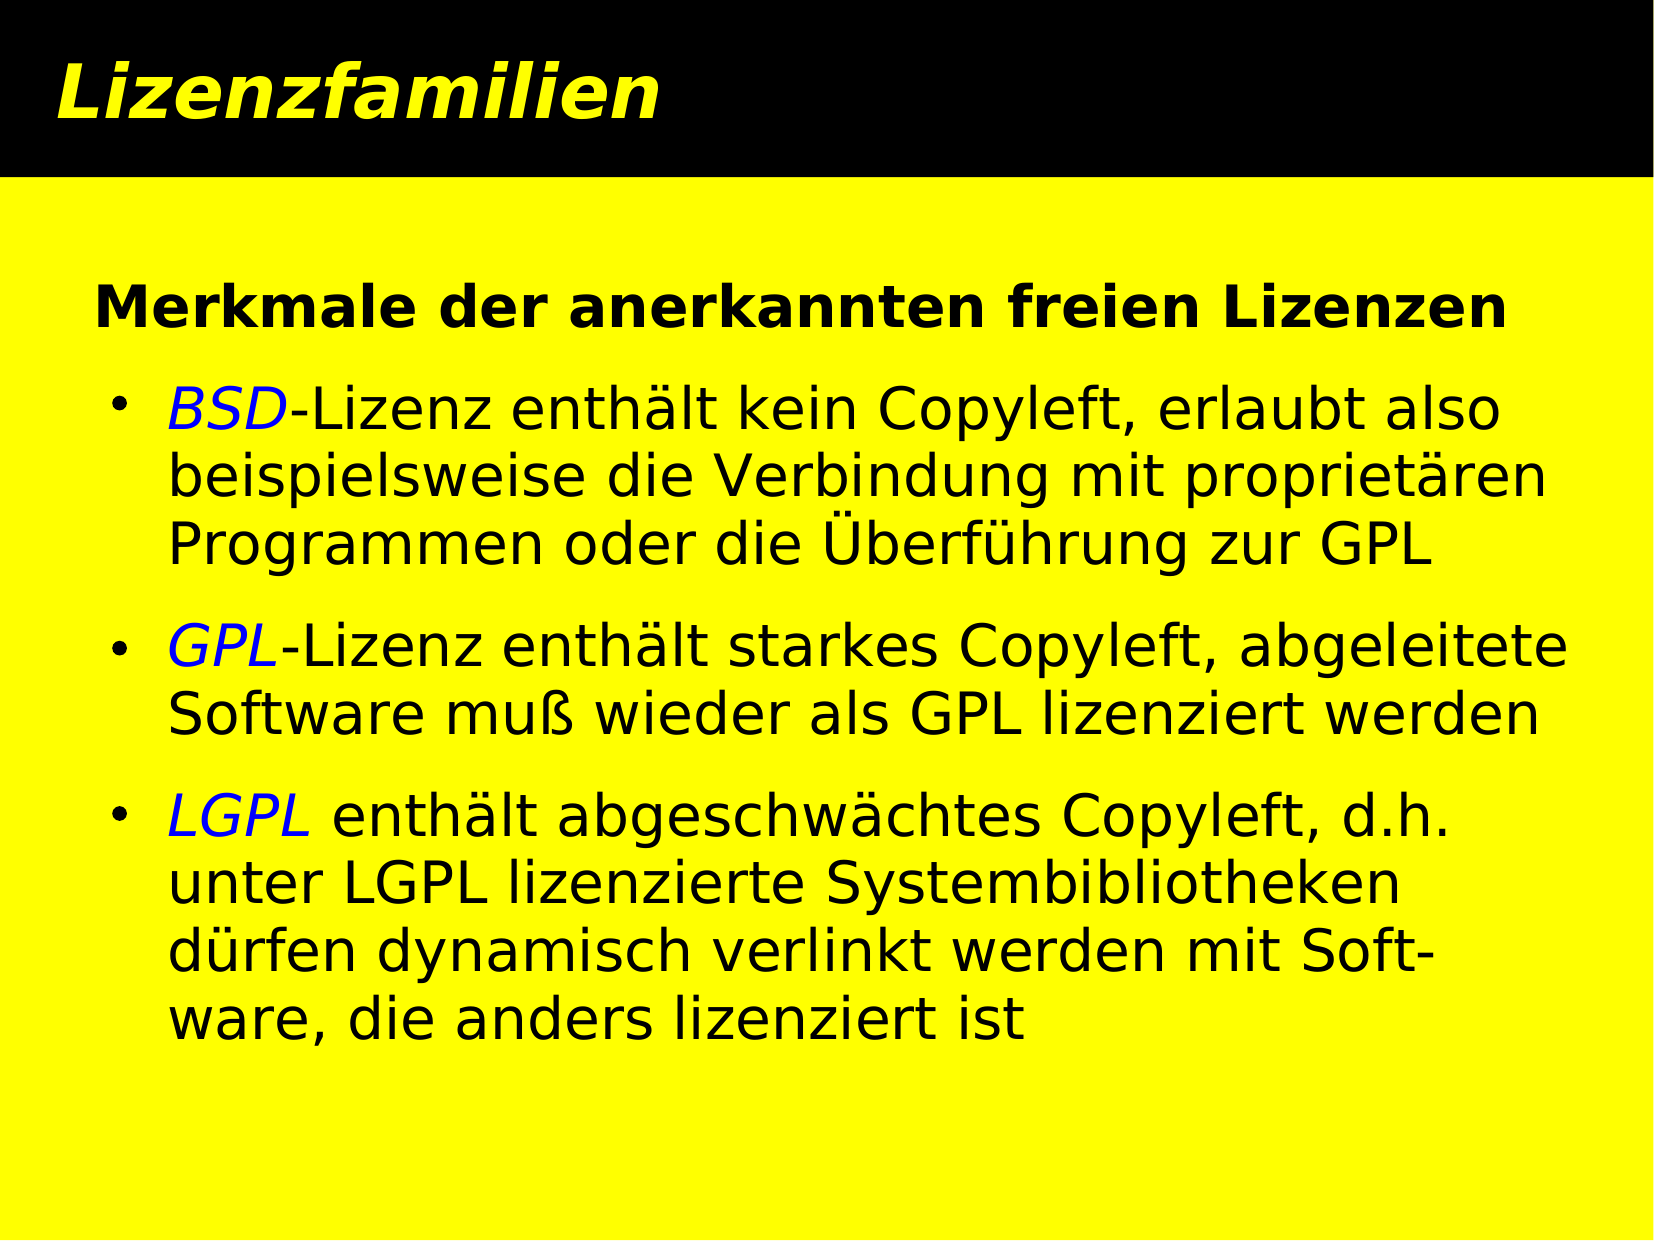

Lizenzfamilien
	Merkmale der anerkannten freien Lizenzen
		BSD-Lizenz enthält kein Copyleft, erlaubt also
		beispielsweise die Verbindung mit proprietären
		Programmen oder die Überführung zur GPL
		GPL-Lizenz enthält starkes Copyleft, abgeleitete
		Software muß wieder als GPL lizenziert werden
		LGPL enthält abgeschwächtes Copyleft, d.h.
		unter LGPL lizenzierte Systembibliotheken
		dürfen dynamisch verlinkt werden mit Soft-
		ware, die anders lizenziert ist